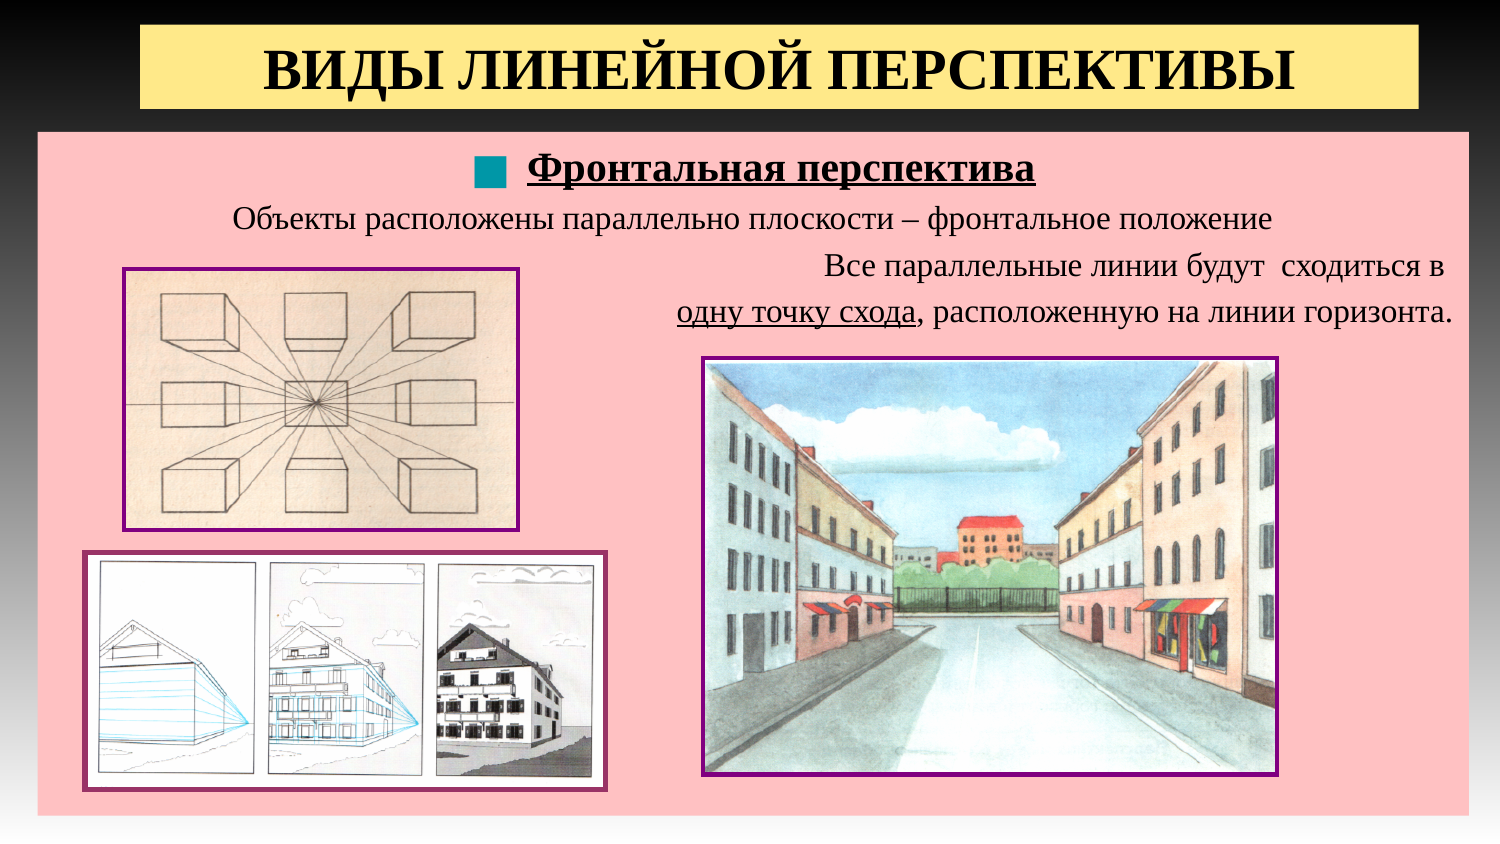

# ВИДЫ ЛИНЕЙНОЙ ПЕРСПЕКТИВЫ
Фронтальная перспектива
Объекты расположены параллельно плоскости – фронтальное положение
Все параллельные линии будут сходиться в
одну точку схода, расположенную на линии горизонта.